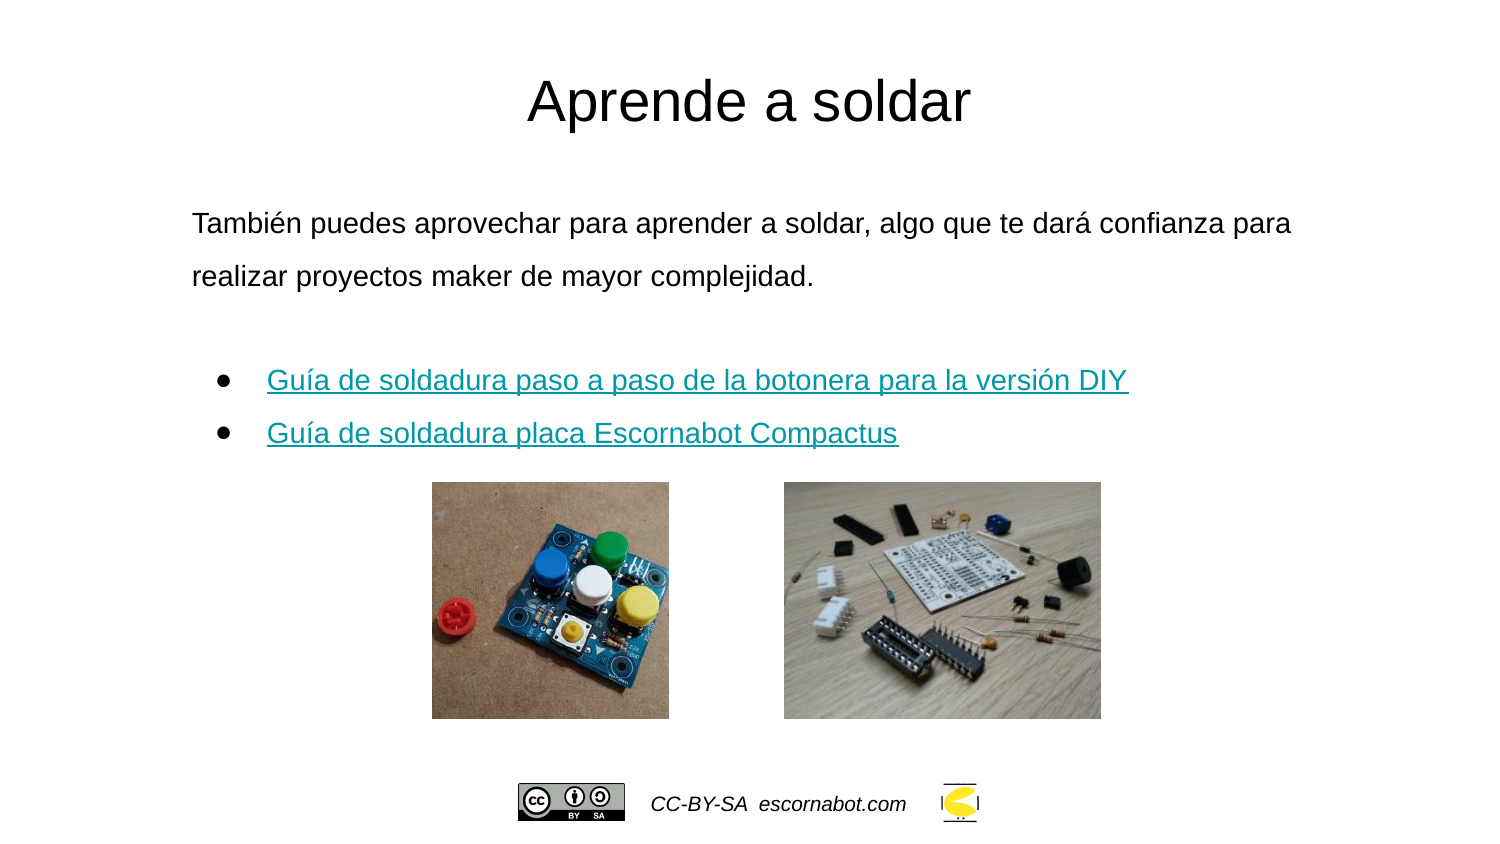

# Aprende a soldar
También puedes aprovechar para aprender a soldar, algo que te dará confianza para realizar proyectos maker de mayor complejidad.
Guía de soldadura paso a paso de la botonera para la versión DIY
Guía de soldadura placa Escornabot Compactus
CC-BY-SA escornabot.com